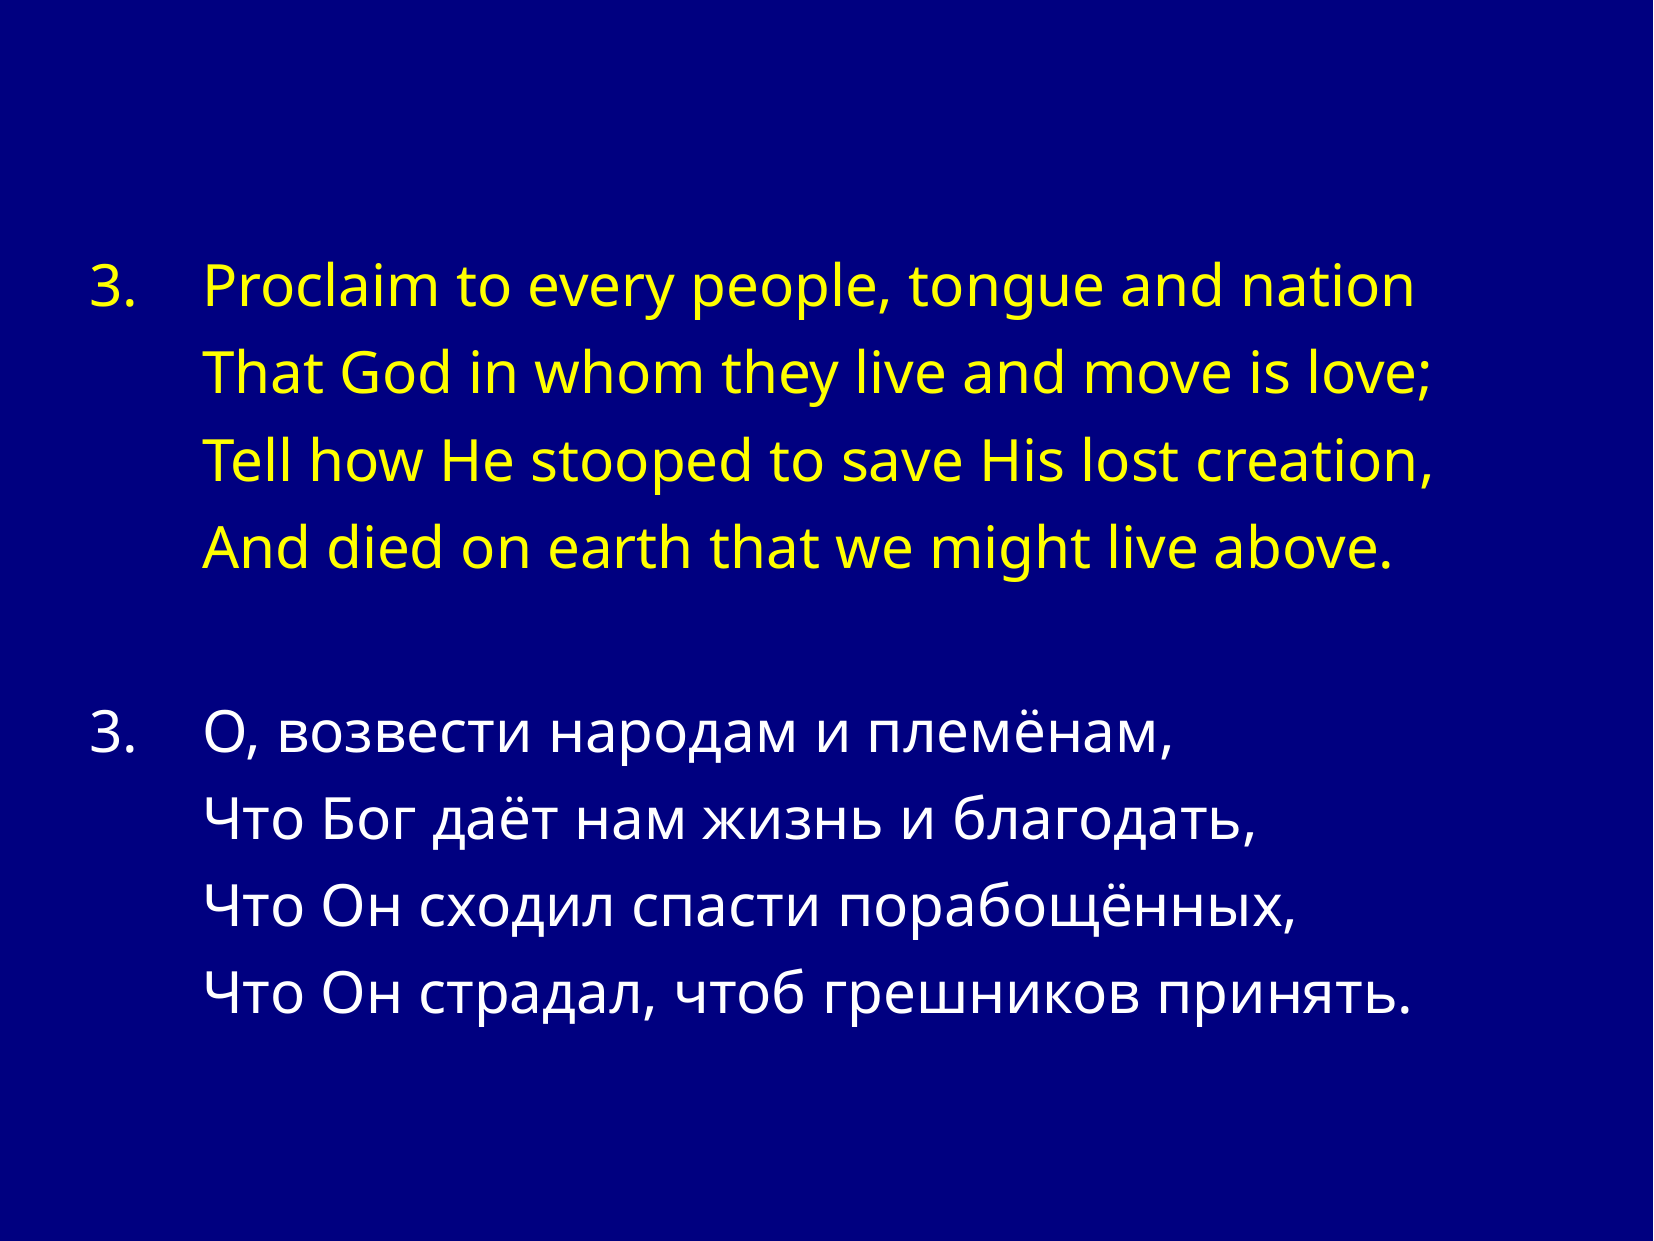

3.	Proclaim to every people, tongue and nation
	That God in whom they live and move is love;
	Tell how He stooped to save His lost creation,
	And died on earth that we might live above.
3.	О, возвести народам и племёнам,
	Что Бог даёт нам жизнь и благодать,
	Что Он сходил спасти порабощённых,
	Что Он страдал, чтоб грешников принять.